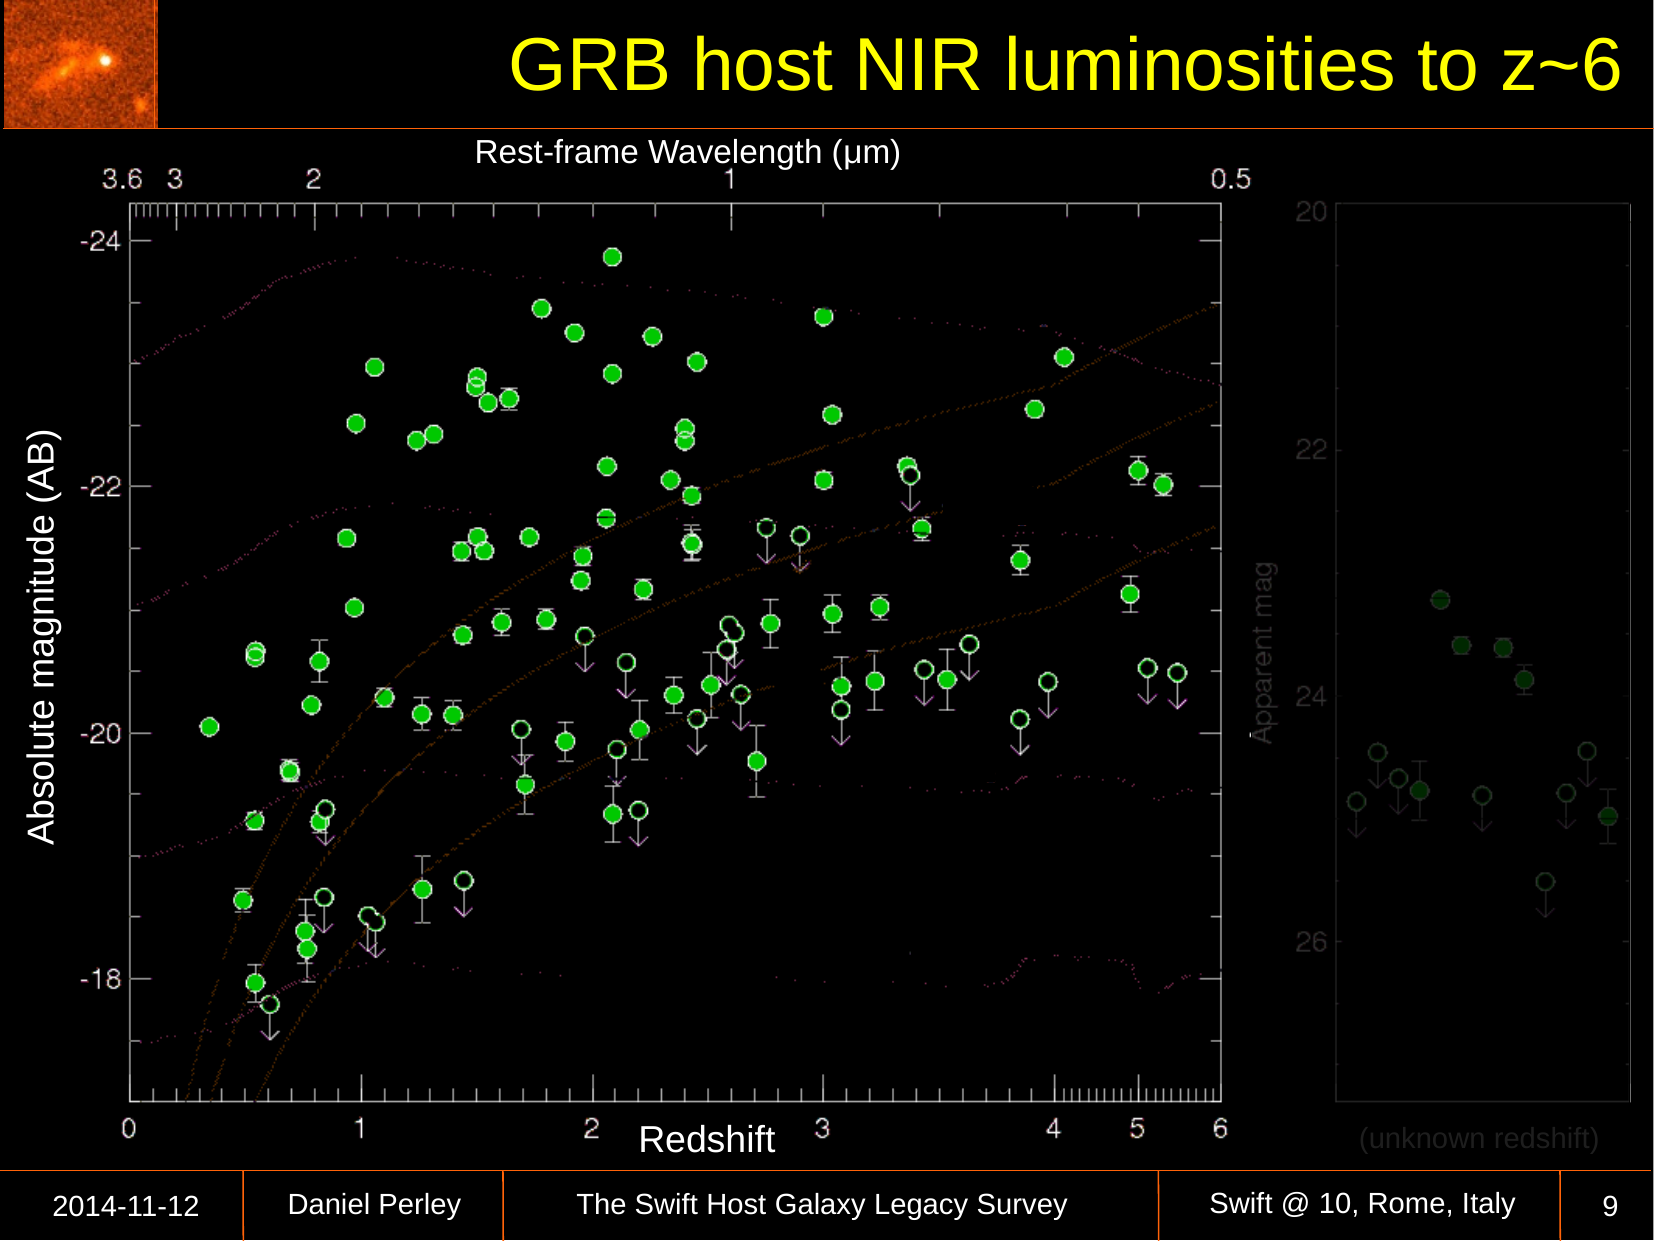

# GRB host NIR luminosities to z~6
Rest-frame Wavelength (μm)
Absolute magnitude (AB)
Redshift
(unknown redshift)
2014-11-12
9